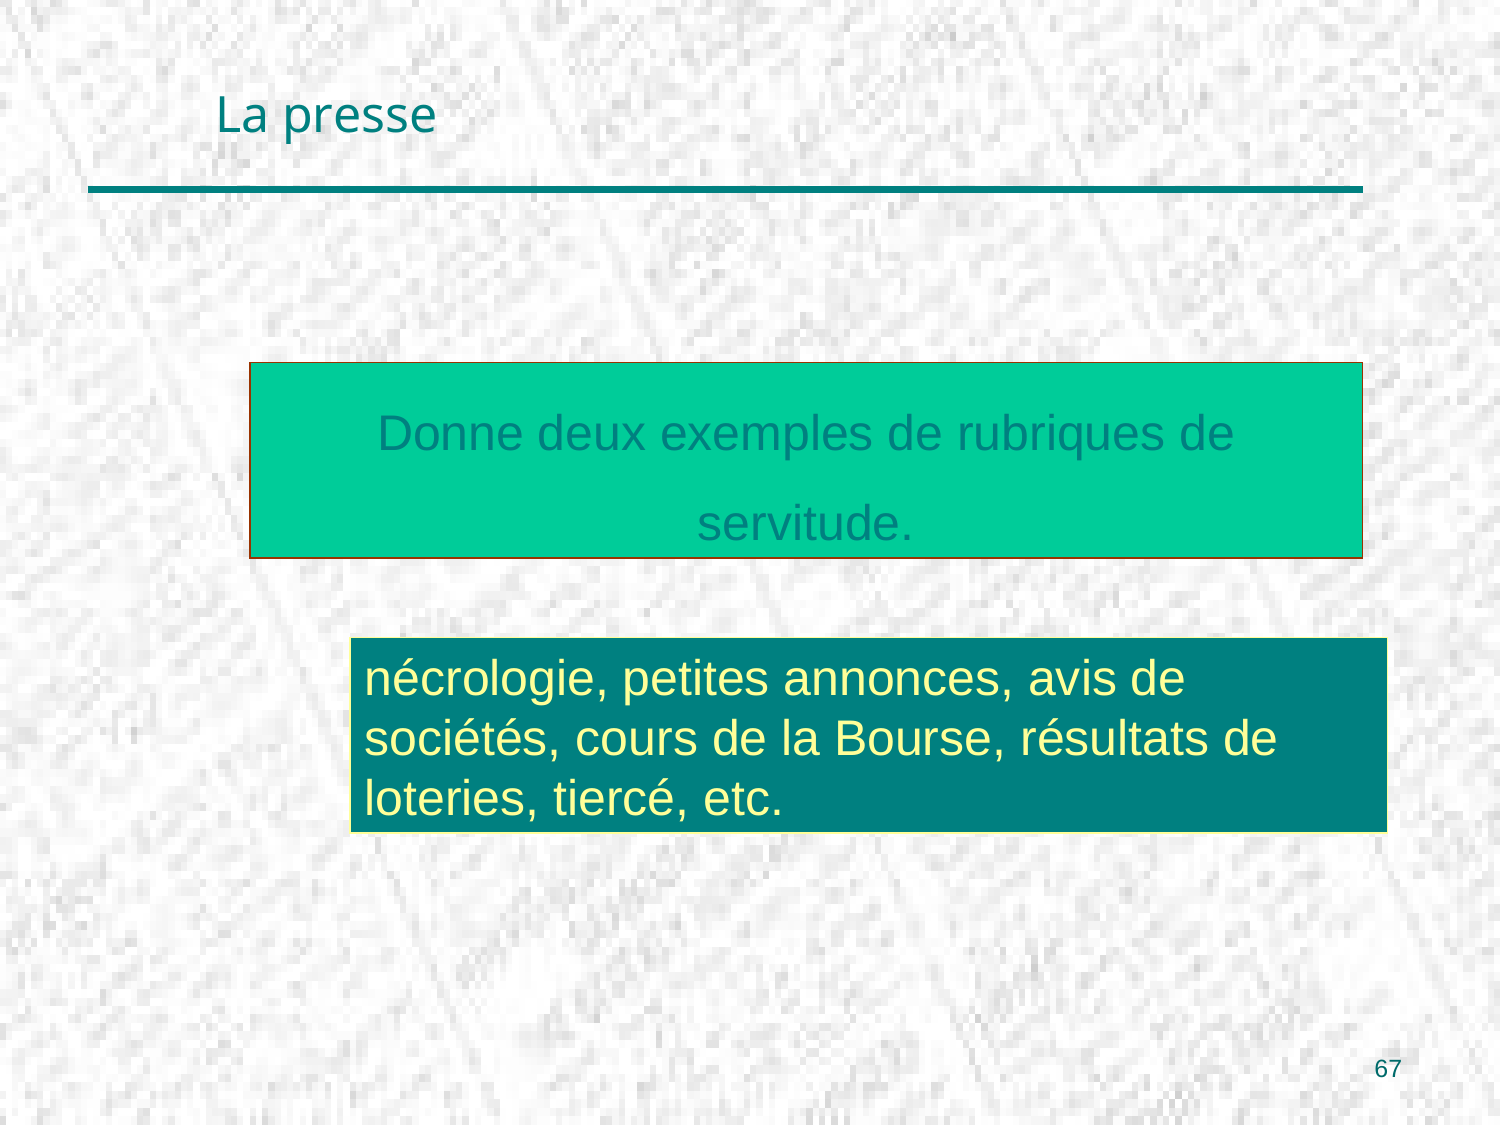

La presse
Donne deux exemples de rubriques de servitude.
nécrologie, petites annonces, avis de sociétés, cours de la Bourse, résultats de loteries, tiercé, etc.
67